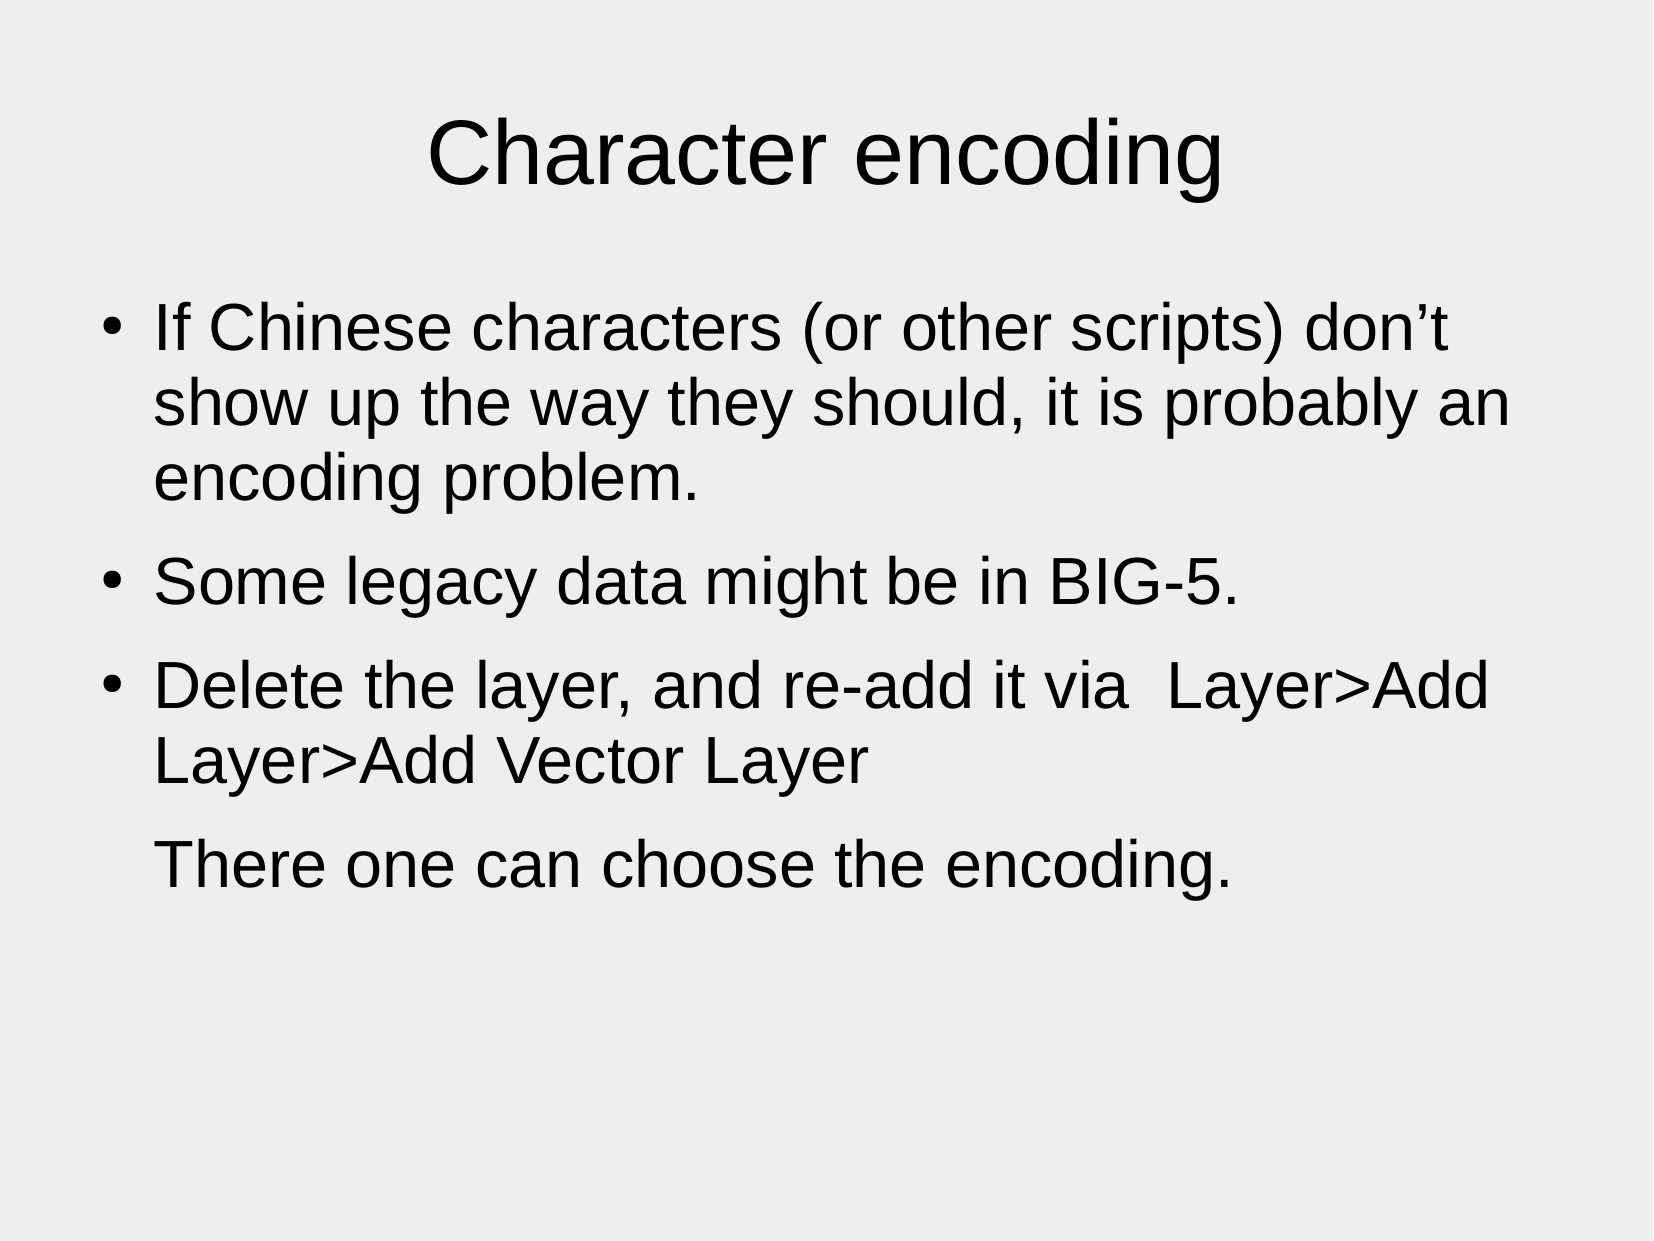

# Character encoding
If Chinese characters (or other scripts) don’t show up the way they should, it is probably an encoding problem.
Some legacy data might be in BIG-5.
Delete the layer, and re-add it via Layer>Add Layer>Add Vector Layer
There one can choose the encoding.